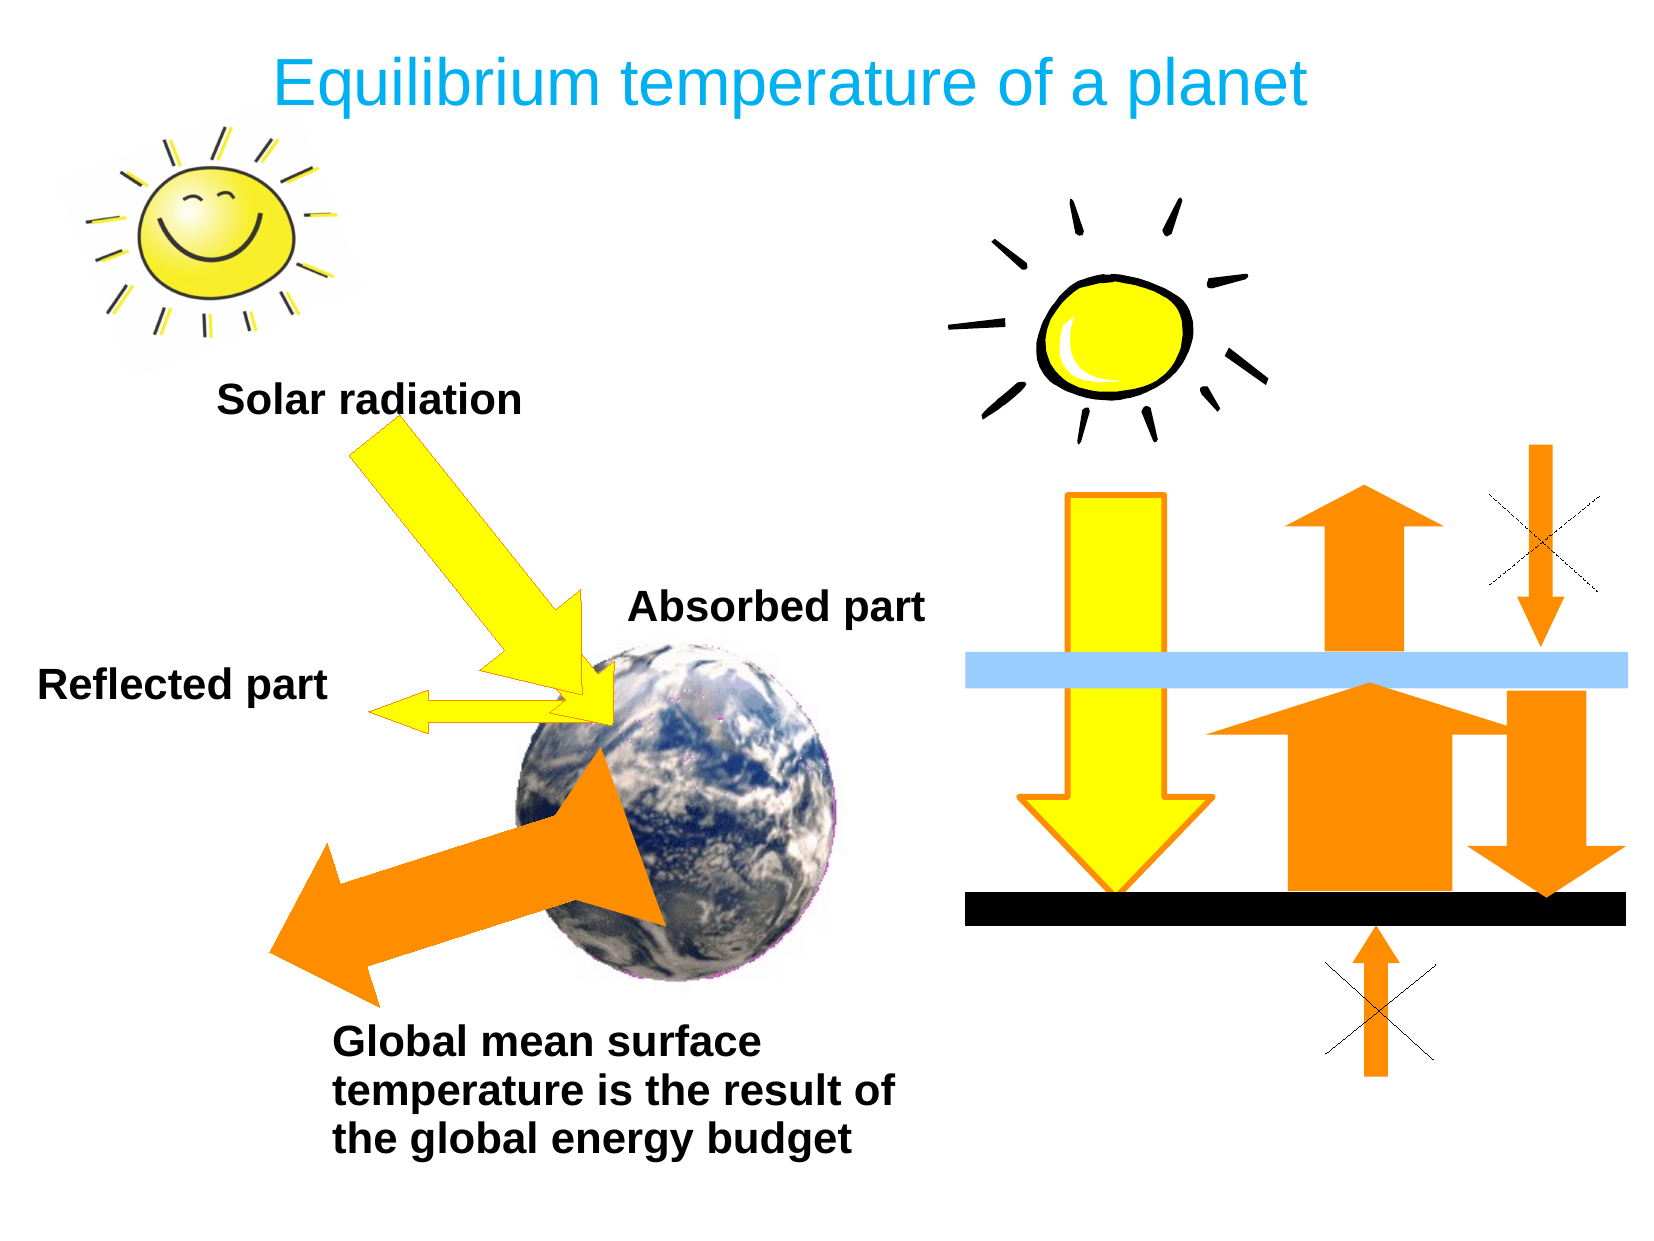

Equilibrium temperature of a planet
Solar radiation
Absorbed part
Reflected part
Global mean surface temperature is the result of the global energy budget